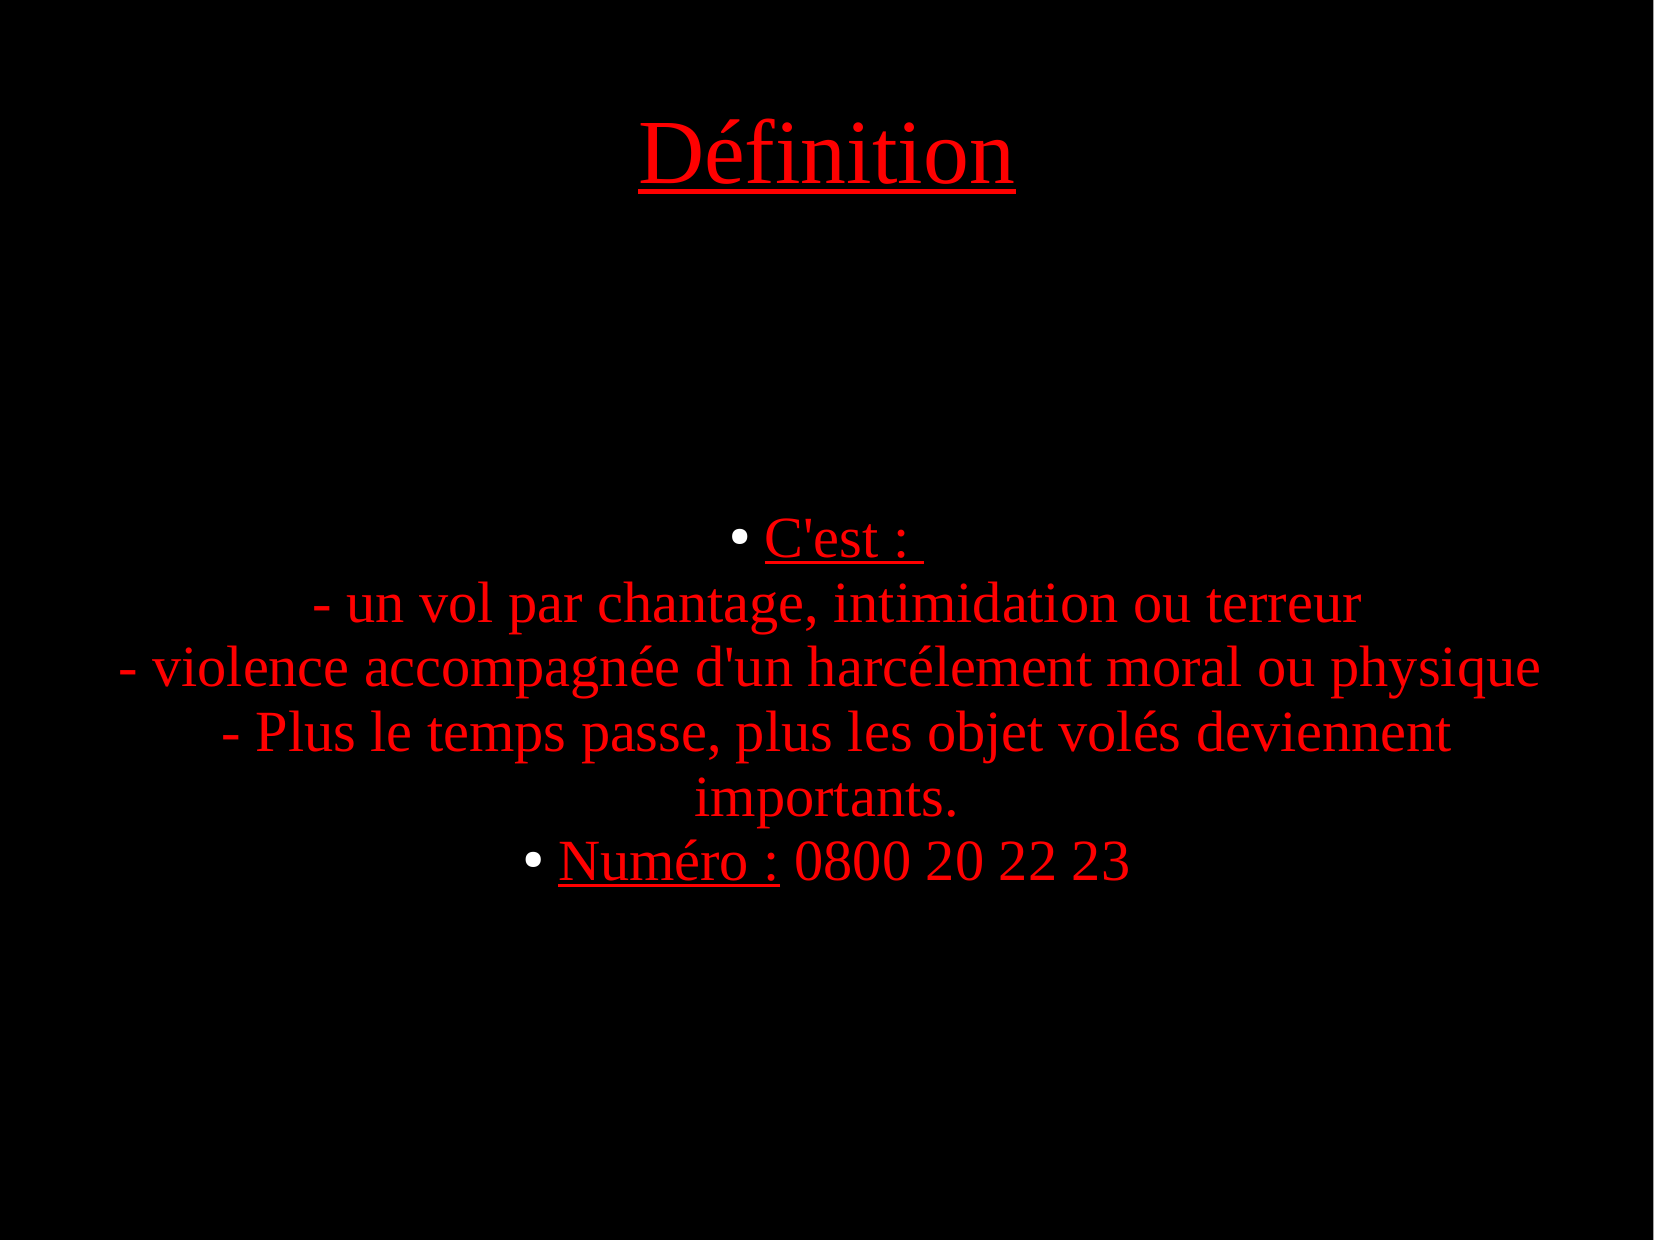

# Définition
 C'est :
- un vol par chantage, intimidation ou terreur
- violence accompagnée d'un harcélement moral ou physique
- Plus le temps passe, plus les objet volés deviennent importants.
 Numéro : 0800 20 22 23